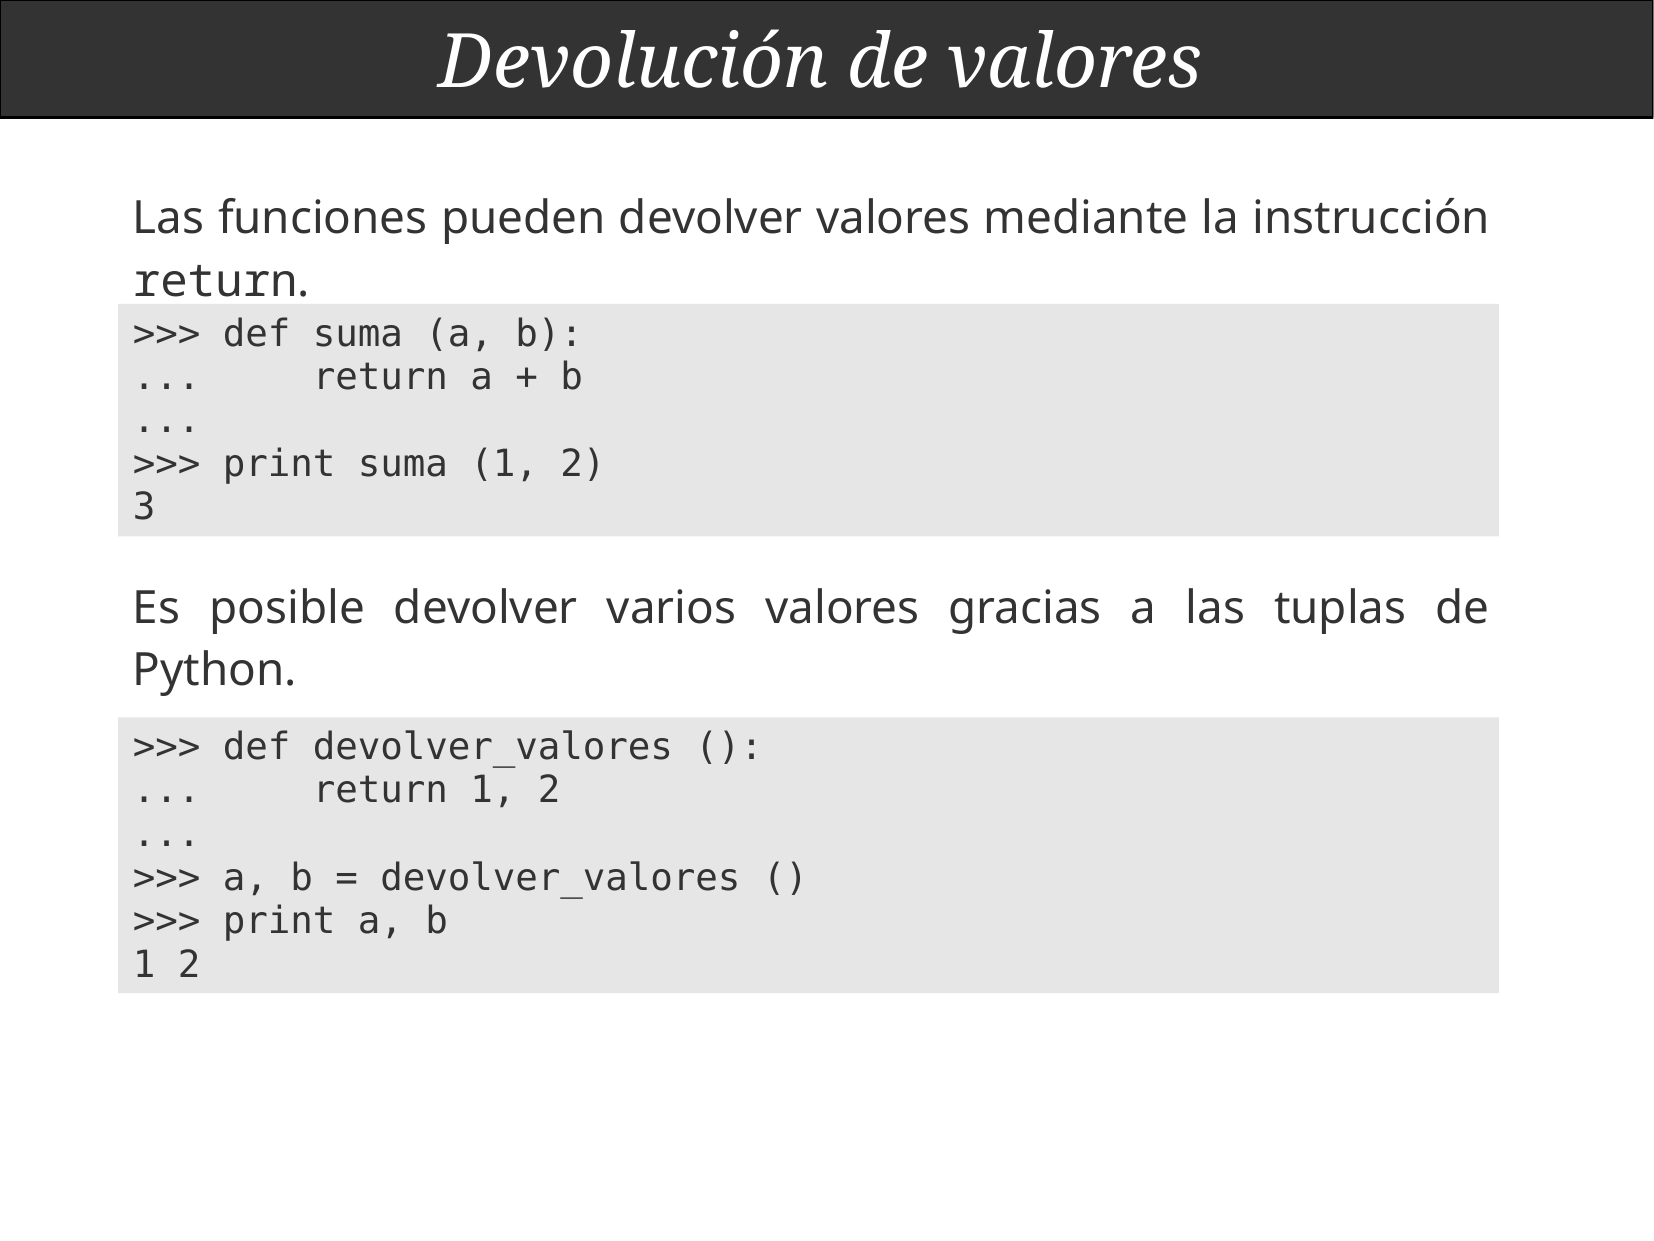

Devolución de valores
Las funciones pueden devolver valores mediante la instrucción return.
>>> def suma (a, b):
... return a + b
...
>>> print suma (1, 2)
3
Es posible devolver varios valores gracias a las tuplas de Python.
>>> def devolver_valores ():
... return 1, 2
...
>>> a, b = devolver_valores ()
>>> print a, b
1 2